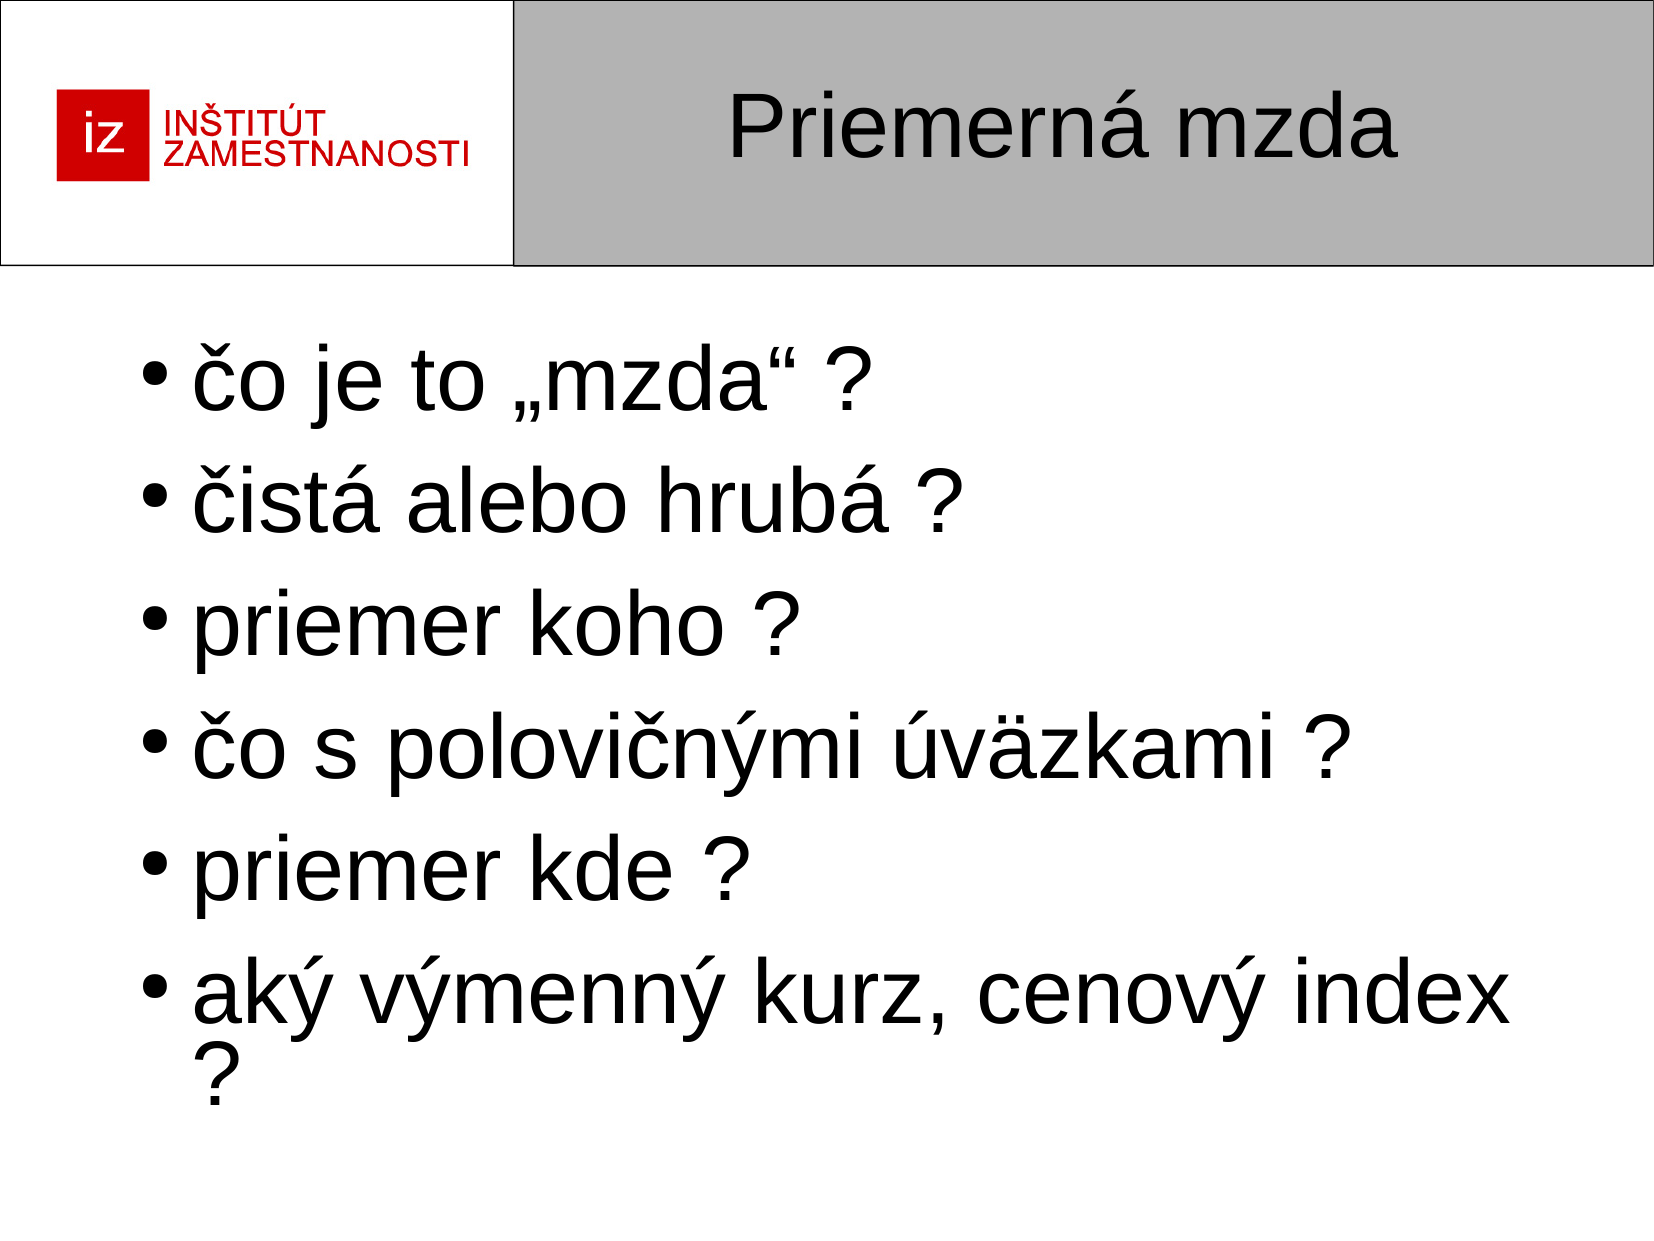

# Priemerná mzda
čo je to „mzda“ ?
čistá alebo hrubá ?
priemer koho ?
čo s polovičnými úväzkami ?
priemer kde ?
aký výmenný kurz, cenový index ?